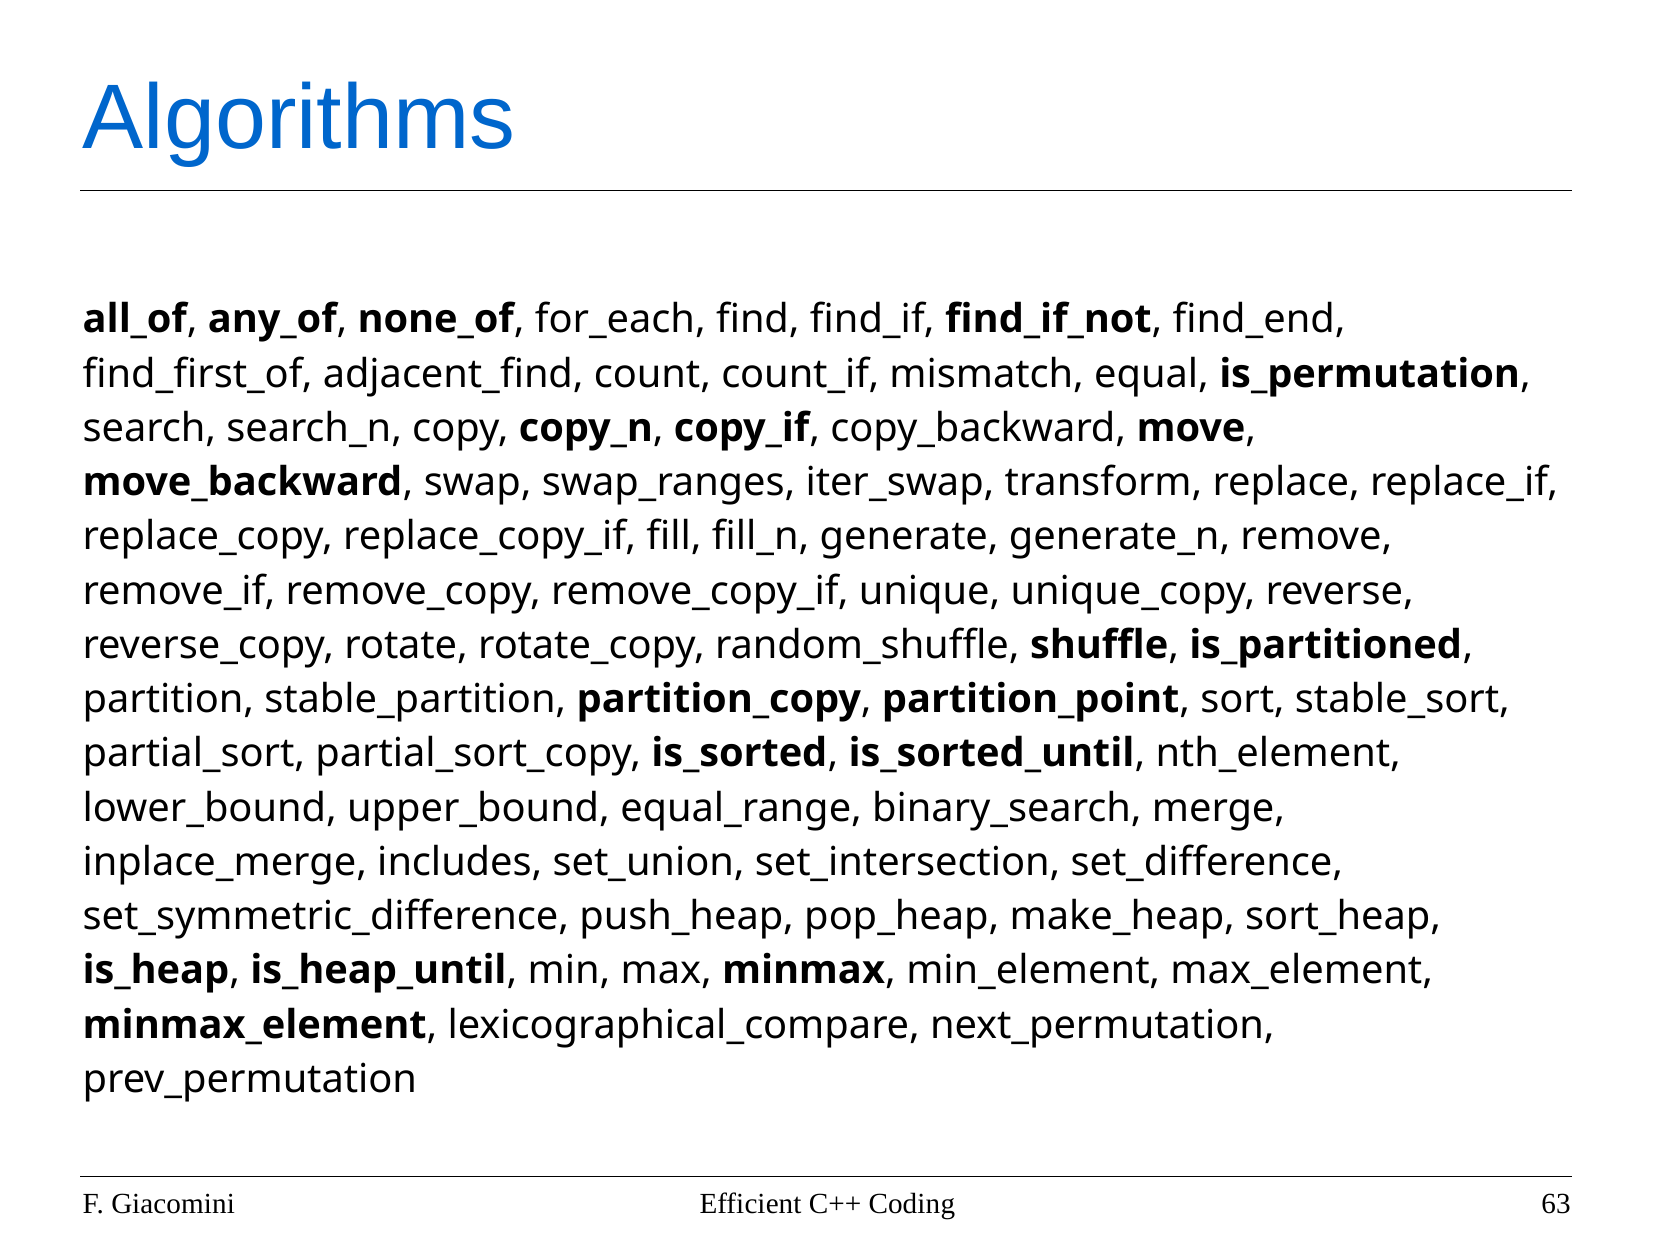

# Algorithms
all_of, any_of, none_of, for_each, find, find_if, find_if_not, find_end, find_first_of, adjacent_find, count, count_if, mismatch, equal, is_permutation, search, search_n, copy, copy_n, copy_if, copy_backward, move, move_backward, swap, swap_ranges, iter_swap, transform, replace, replace_if, replace_copy, replace_copy_if, fill, fill_n, generate, generate_n, remove, remove_if, remove_copy, remove_copy_if, unique, unique_copy, reverse, reverse_copy, rotate, rotate_copy, random_shuffle, shuffle, is_partitioned, partition, stable_partition, partition_copy, partition_point, sort, stable_sort, partial_sort, partial_sort_copy, is_sorted, is_sorted_until, nth_element, lower_bound, upper_bound, equal_range, binary_search, merge, inplace_merge, includes, set_union, set_intersection, set_difference, set_symmetric_difference, push_heap, pop_heap, make_heap, sort_heap, is_heap, is_heap_until, min, max, minmax, min_element, max_element, minmax_element, lexicographical_compare, next_permutation, prev_permutation
F. Giacomini
Efficient C++ Coding
63